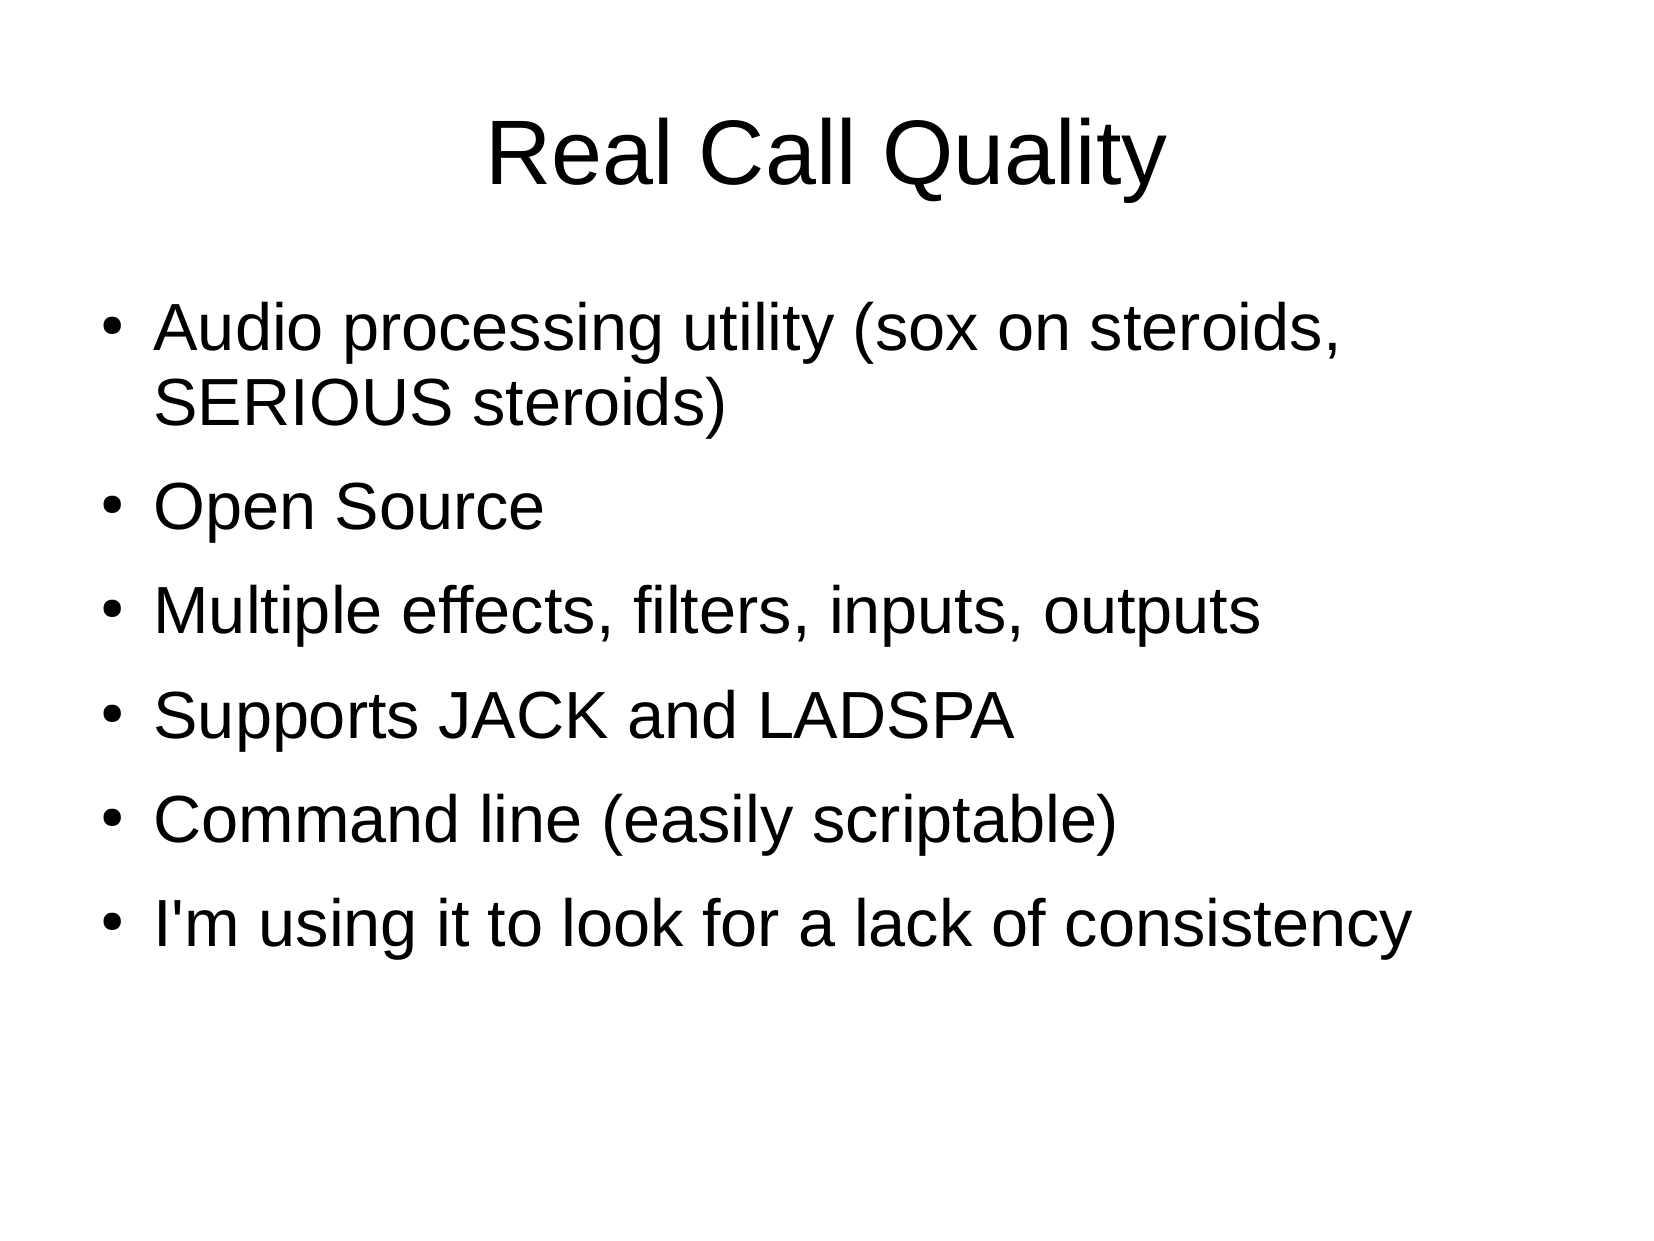

# Real Call Quality
Audio processing utility (sox on steroids, SERIOUS steroids)
Open Source
Multiple effects, filters, inputs, outputs
Supports JACK and LADSPA
Command line (easily scriptable)
I'm using it to look for a lack of consistency